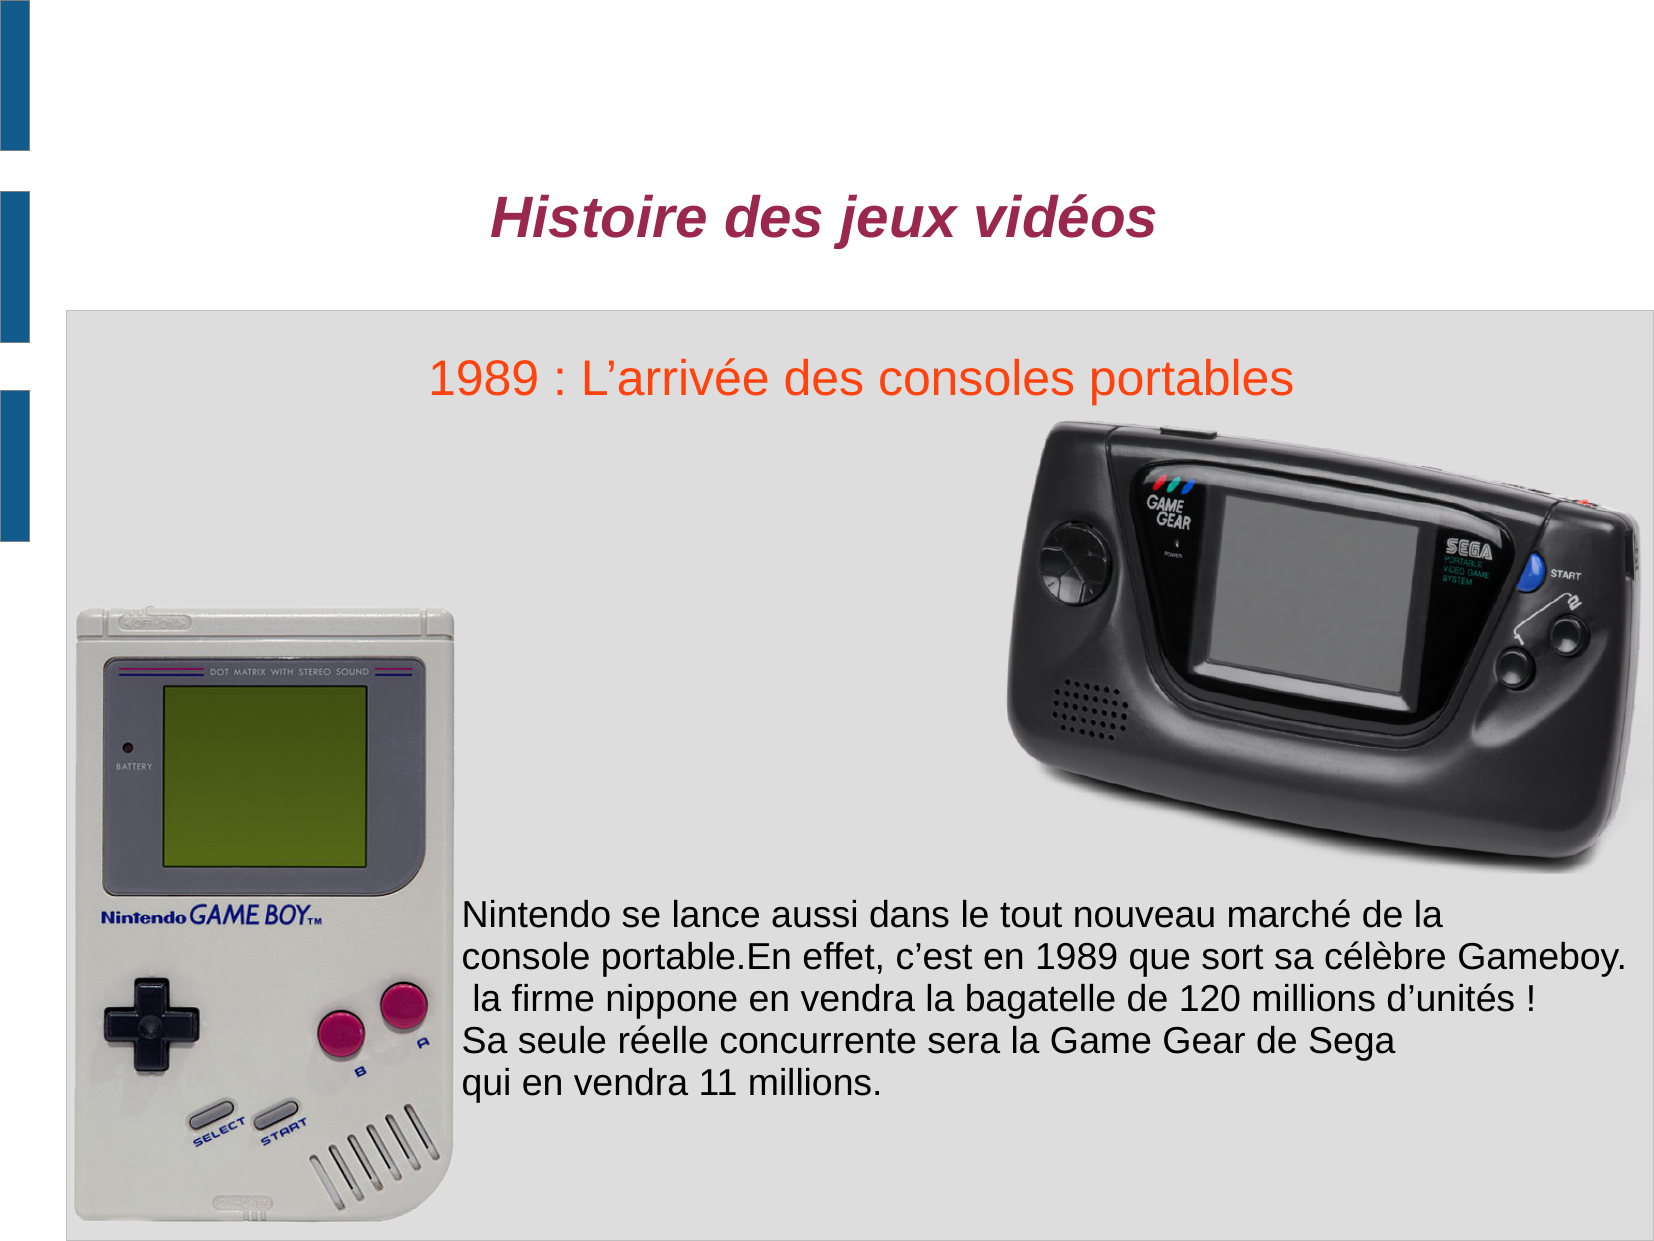

Histoire des jeux vidéos
1989 : L’arrivée des consoles portables
Nintendo se lance aussi dans le tout nouveau marché de la
console portable.En effet, c’est en 1989 que sort sa célèbre Gameboy.
 la firme nippone en vendra la bagatelle de 120 millions d’unités !
Sa seule réelle concurrente sera la Game Gear de Sega
qui en vendra 11 millions.